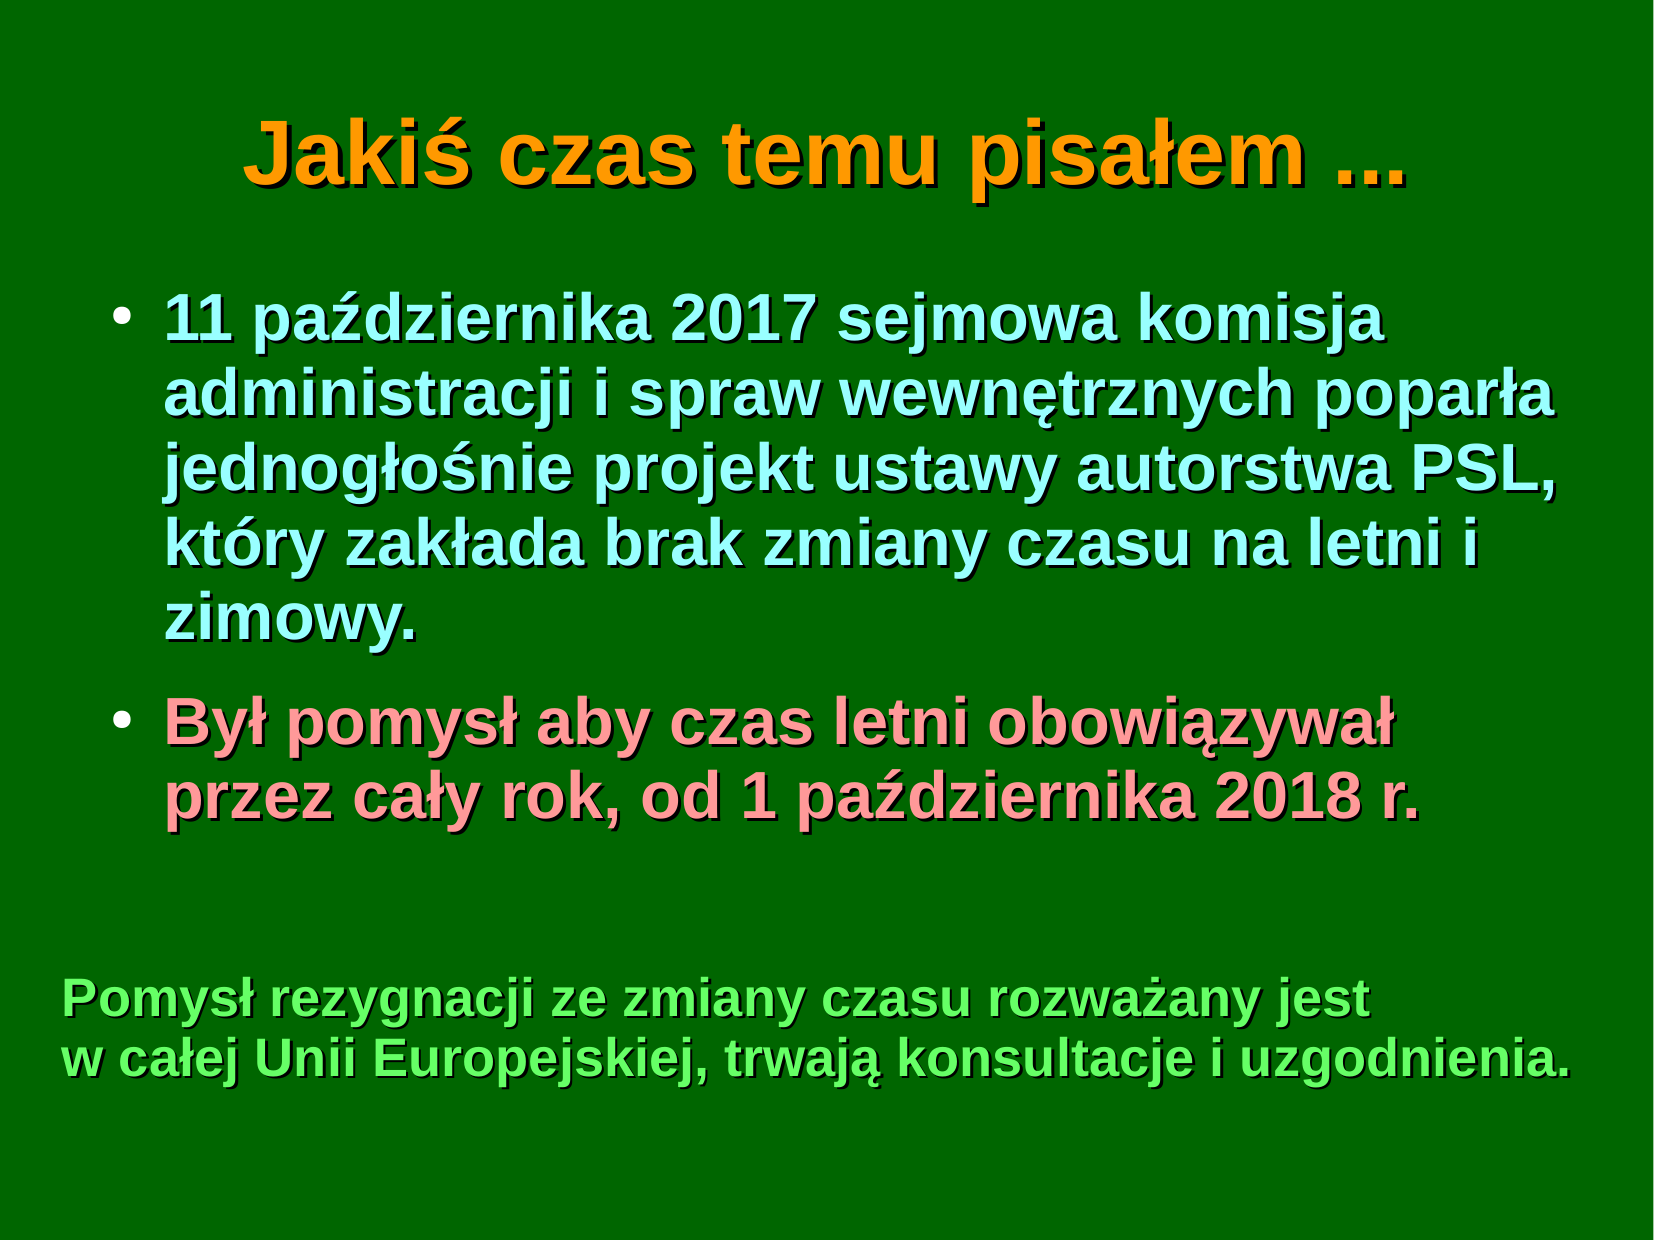

# Jakiś czas temu pisałem ...
11 października 2017 sejmowa komisja administracji i spraw wewnętrznych poparła jednogłośnie projekt ustawy autorstwa PSL, który zakłada brak zmiany czasu na letni i zimowy.
Był pomysł aby czas letni obowiązywał przez cały rok, od 1 października 2018 r.
Pomysł rezygnacji ze zmiany czasu rozważany jest
w całej Unii Europejskiej, trwają konsultacje i uzgodnienia.